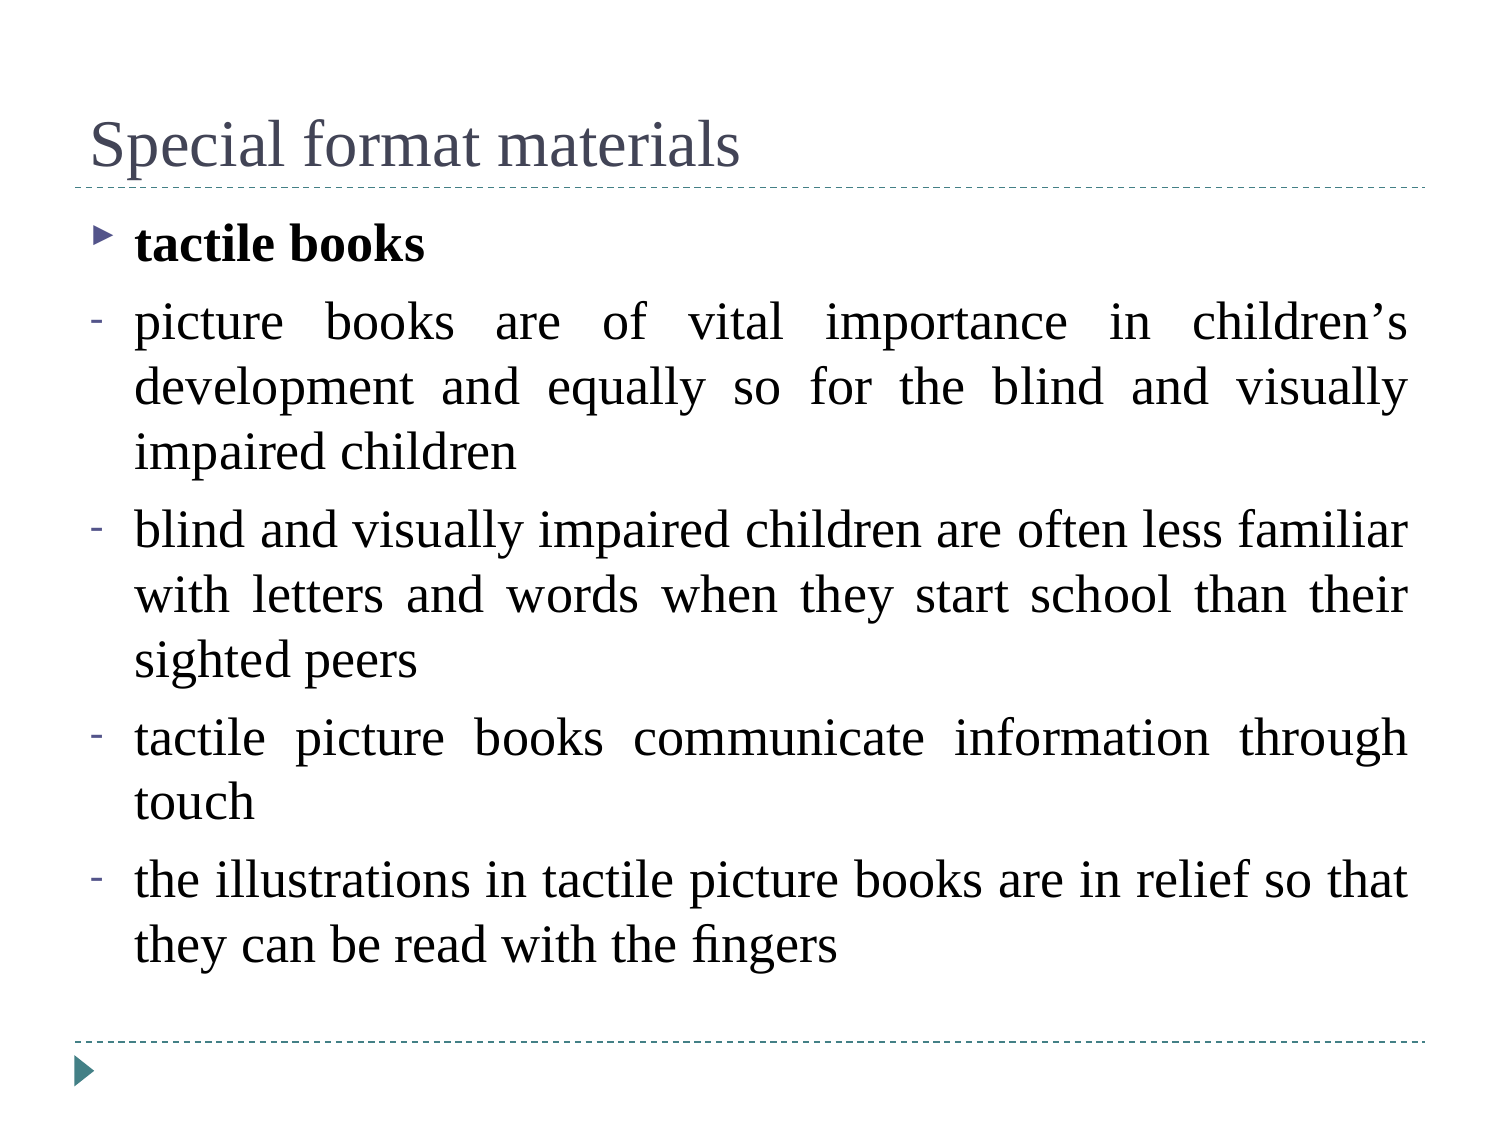

# Special format materials
tactile books
picture books are of vital importance in children’s development and equally so for the blind and visually impaired children
blind and visually impaired children are often less familiar with letters and words when they start school than their sighted peers
tactile picture books communicate information through touch
the illustrations in tactile picture books are in relief so that they can be read with the ﬁngers